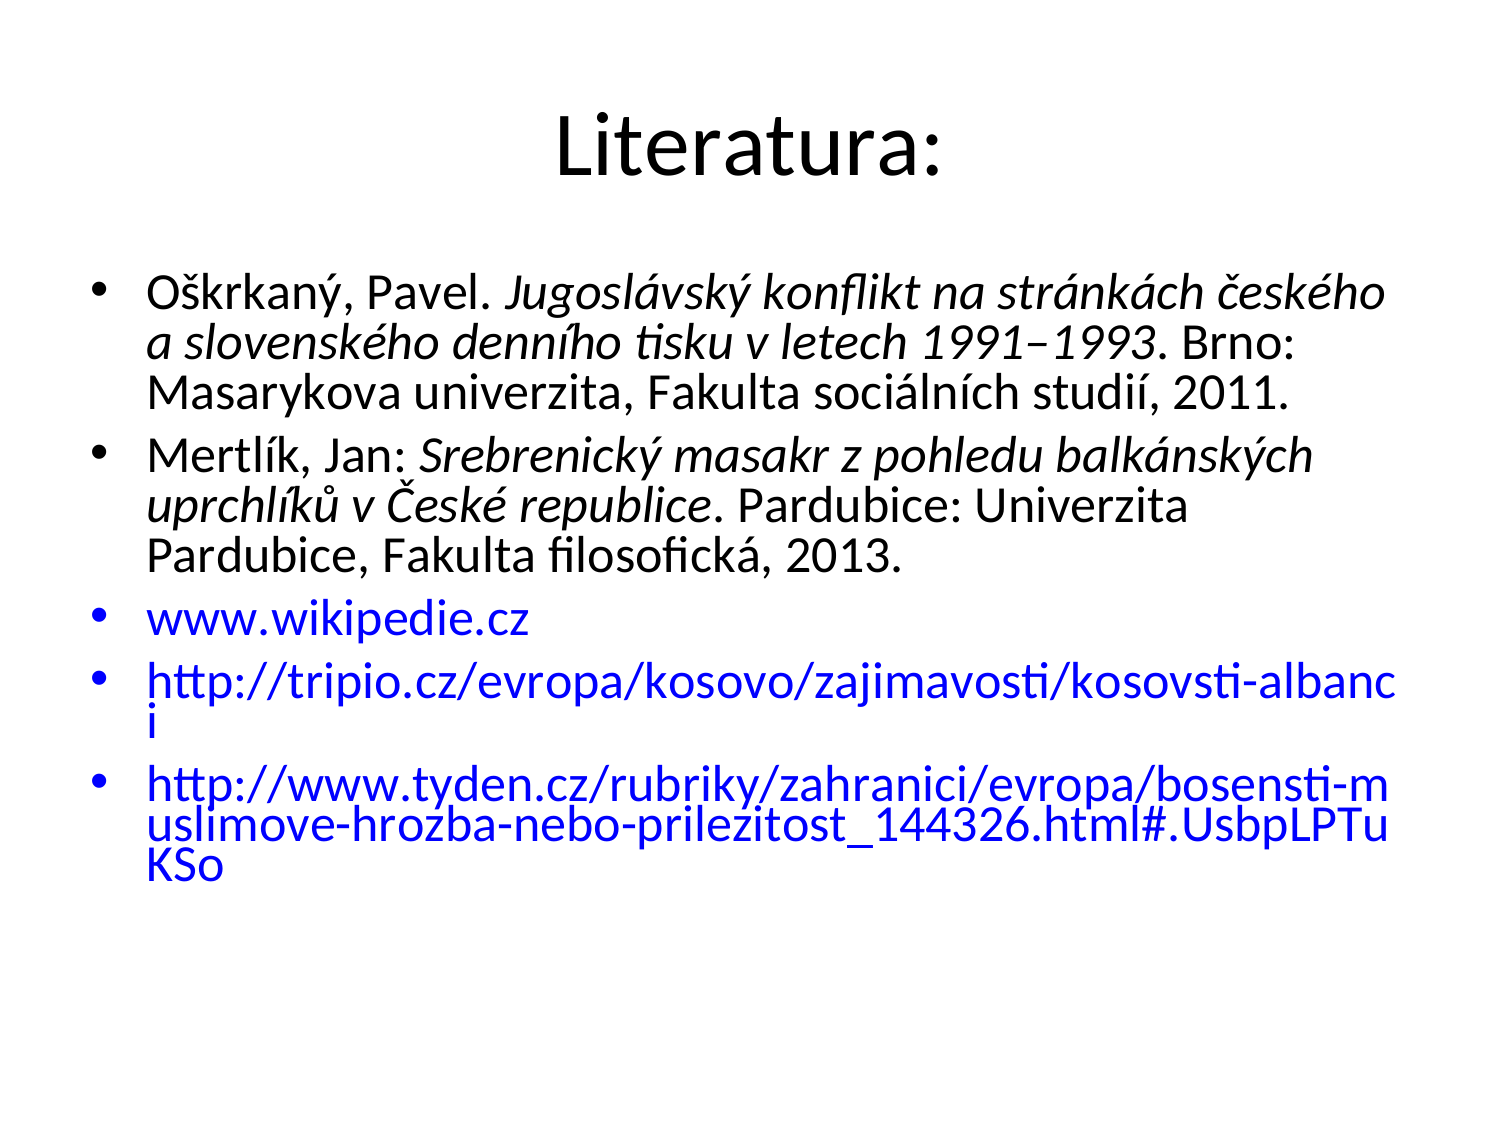

# Literatura:
Oškrkaný, Pavel. Jugoslávský konflikt na stránkách českého a slovenského denního tisku v letech 1991–1993. Brno: Masarykova univerzita, Fakulta sociálních studií, 2011.
Mertlík, Jan: Srebrenický masakr z pohledu balkánských uprchlíků v České republice. Pardubice: Univerzita Pardubice, Fakulta filosofická, 2013.
www.wikipedie.cz
http://tripio.cz/evropa/kosovo/zajimavosti/kosovsti-albanci
http://www.tyden.cz/rubriky/zahranici/evropa/bosensti-muslimove-hrozba-nebo-prilezitost_144326.html#.UsbpLPTuKSo